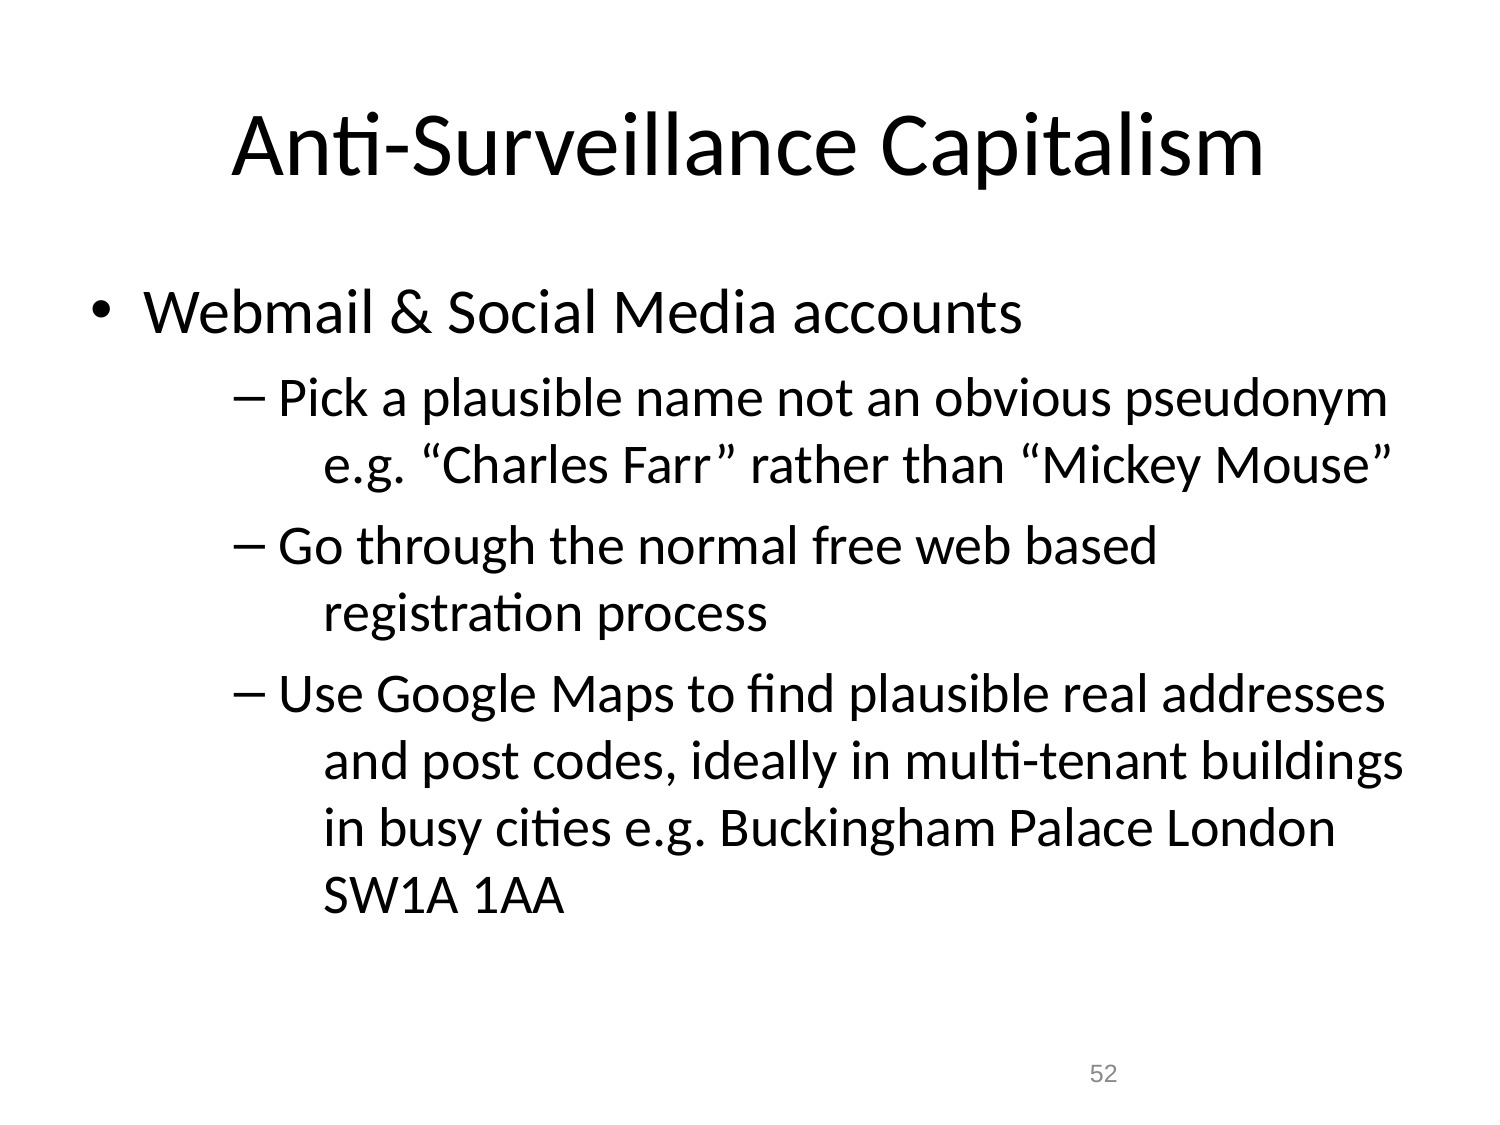

# Anti-Surveillance Capitalism
Webmail & Social Media accounts
Pick a plausible name not an obvious pseudonym e.g. “Charles Farr” rather than “Mickey Mouse”
Go through the normal free web based registration process
Use Google Maps to find plausible real addresses and post codes, ideally in multi-tenant buildings in busy cities e.g. Buckingham Palace London SW1A 1AA